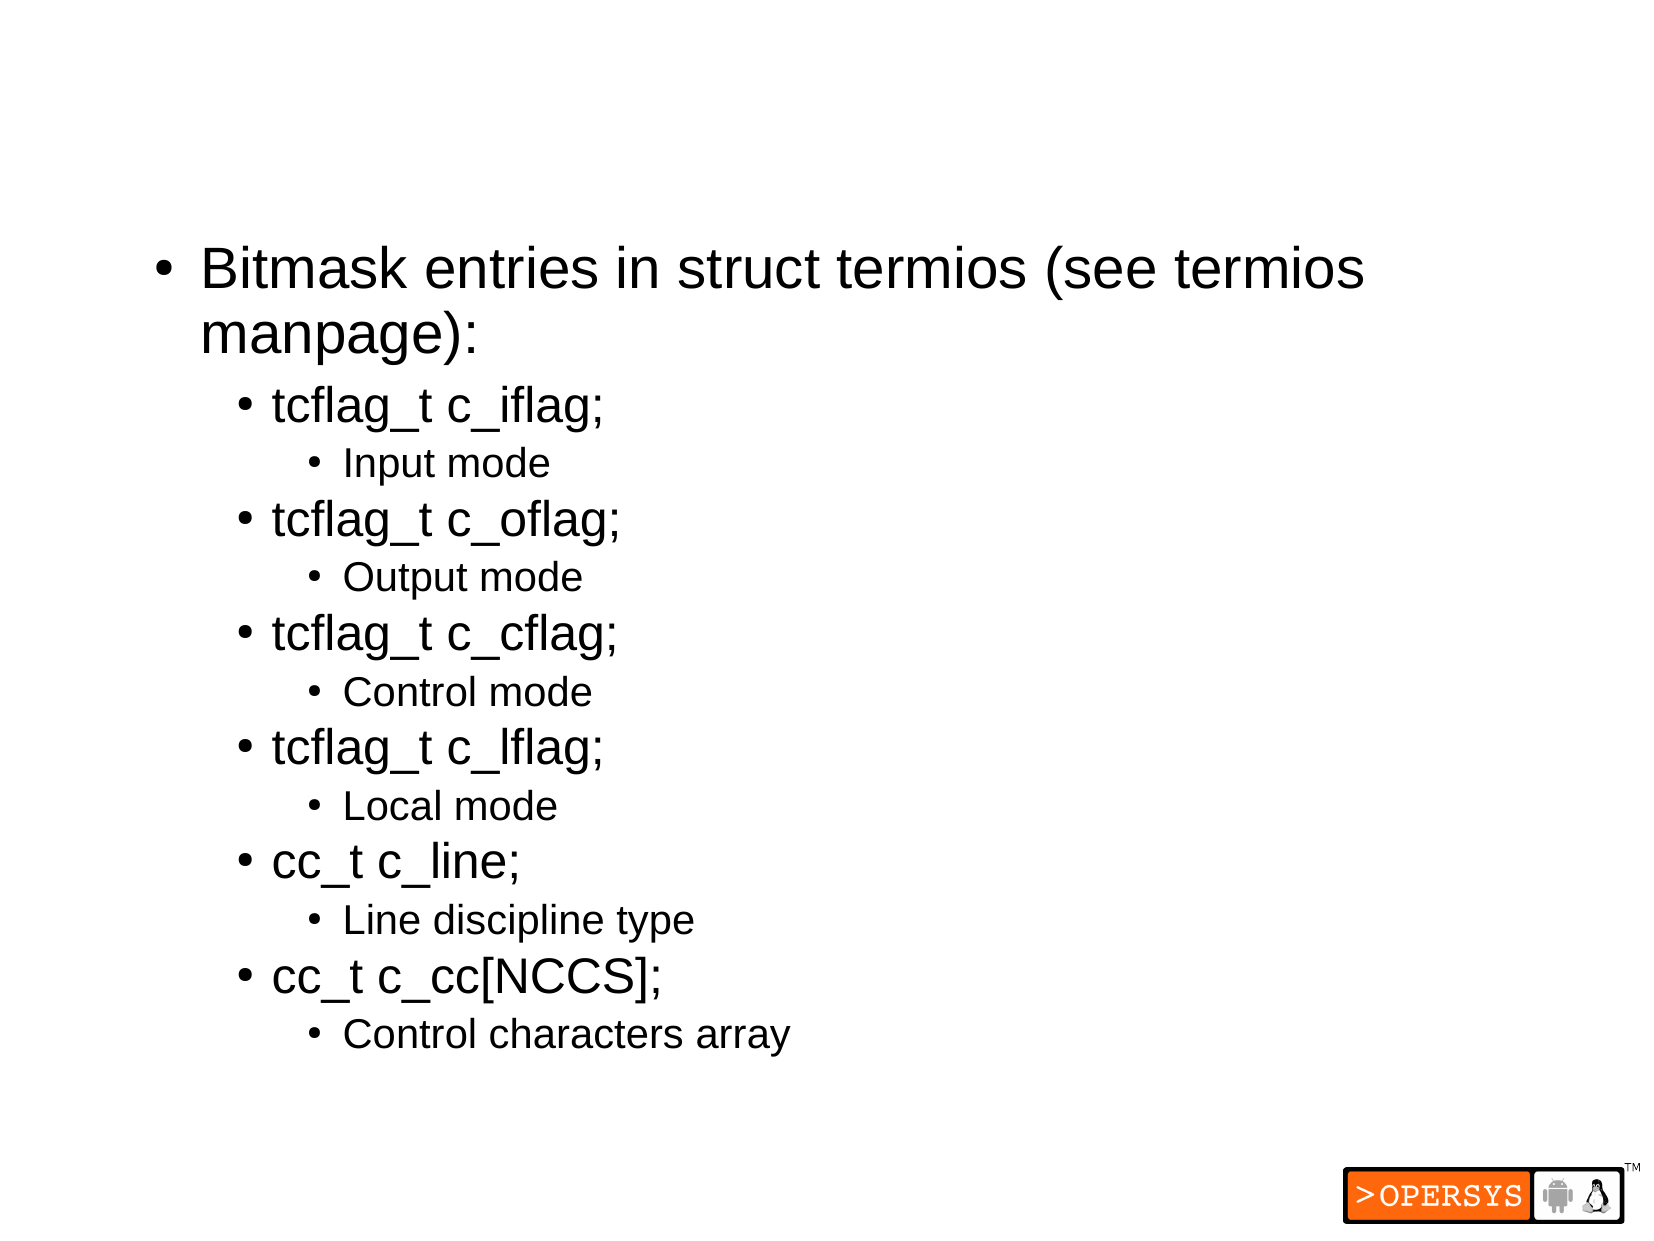

# Bitmask entries in struct termios (see termios manpage):
tcflag_t c_iflag;
Input mode
tcflag_t c_oflag;
Output mode
tcflag_t c_cflag;
Control mode
tcflag_t c_lflag;
Local mode
cc_t c_line;
Line discipline type
cc_t c_cc[NCCS];
Control characters array